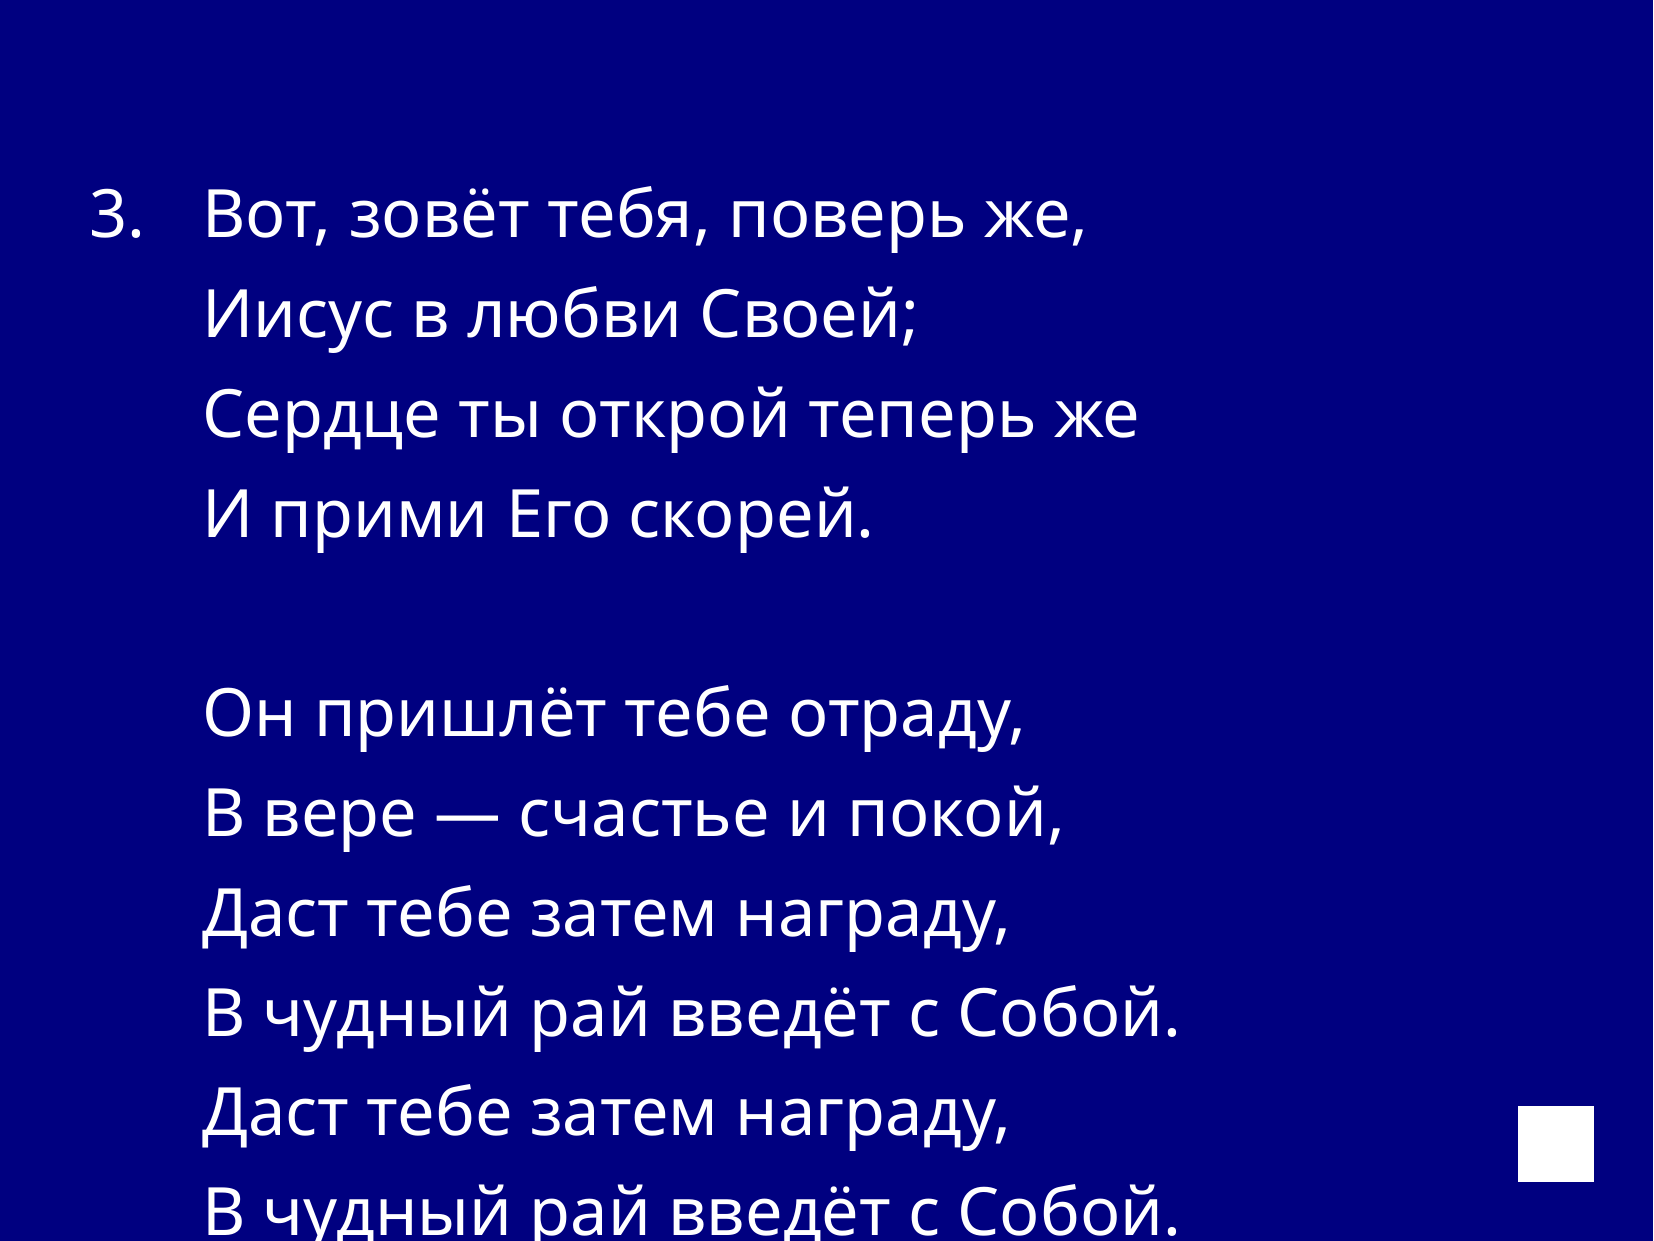

3.	Вот, зовёт тебя, поверь же,
	Иисус в любви Своей;
	Сердце ты открой теперь же
	И прими Его скорей.
	Он пришлёт тебе отраду,
	В вере — счастье и покой,
	Даст тебе затем награду,
	В чудный рай введёт с Собой.
	Даст тебе затем награду,
	В чудный рай введёт с Собой.